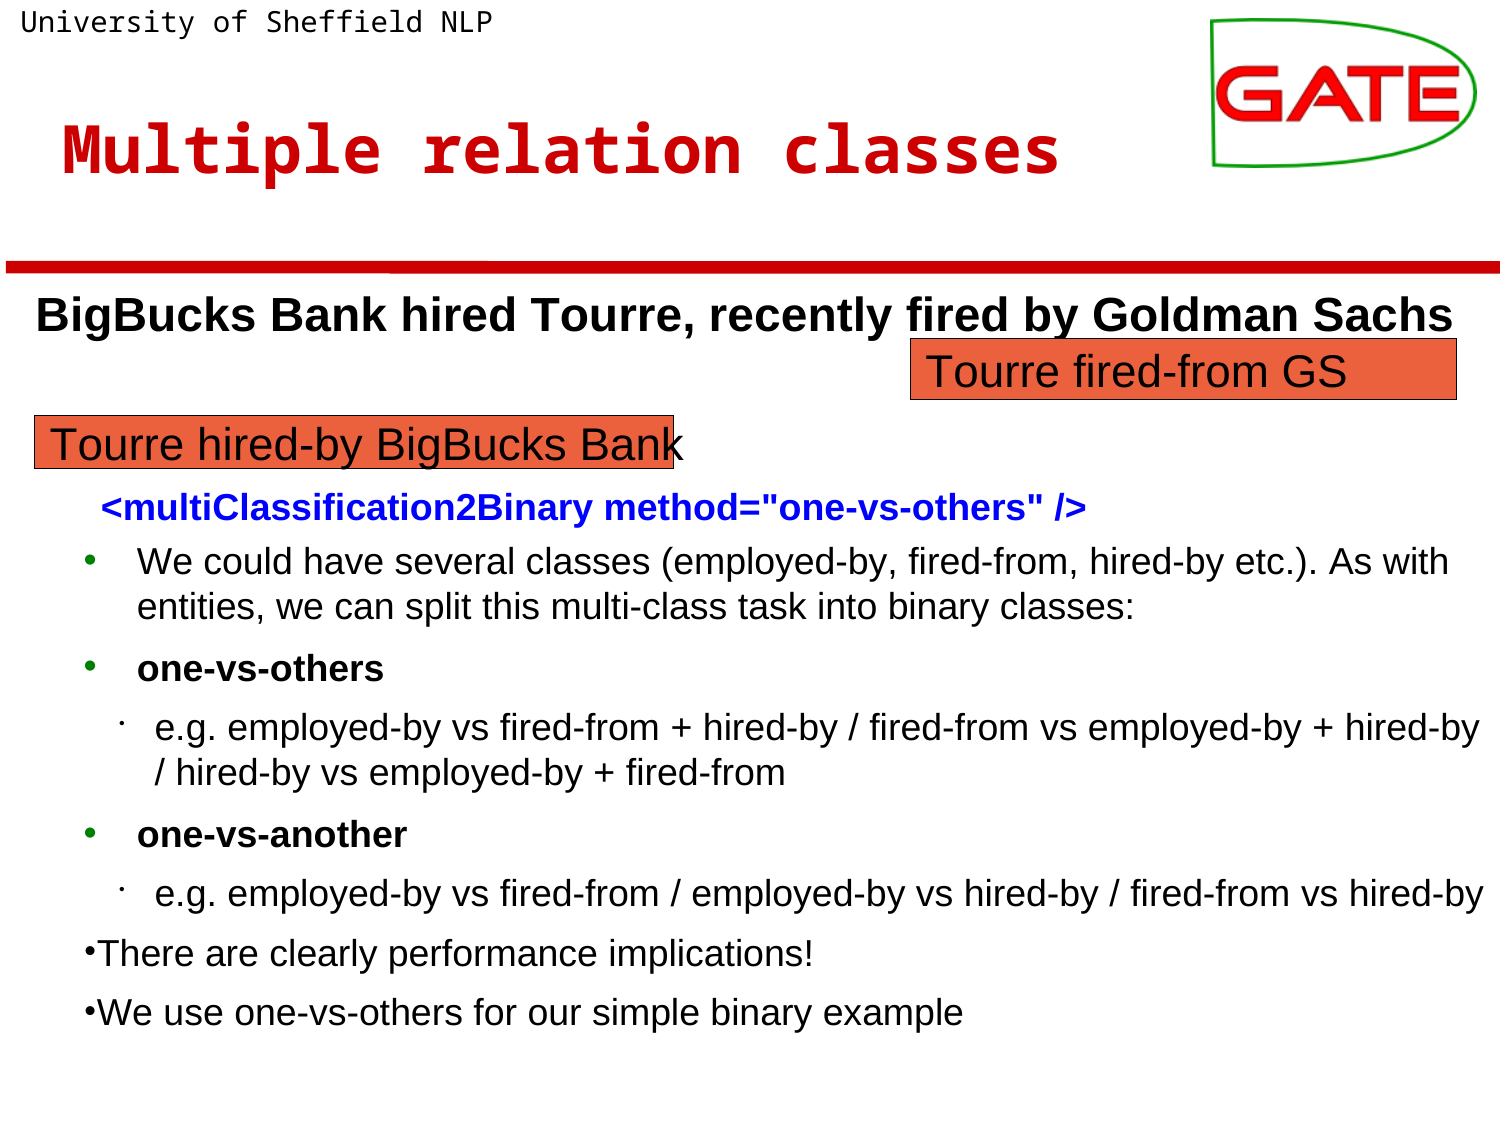

# Multiple relation classes
BigBucks Bank hired Tourre, recently fired by Goldman Sachs
Tourre fired-from GS
Tourre hired-by BigBucks Bank
 <multiClassification2Binary method="one-vs-others" />
We could have several classes (employed-by, fired-from, hired-by etc.). As with entities, we can split this multi-class task into binary classes:
one-vs-others
e.g. employed-by vs fired-from + hired-by / fired-from vs employed-by + hired-by / hired-by vs employed-by + fired-from
one-vs-another
e.g. employed-by vs fired-from / employed-by vs hired-by / fired-from vs hired-by
There are clearly performance implications!
We use one-vs-others for our simple binary example